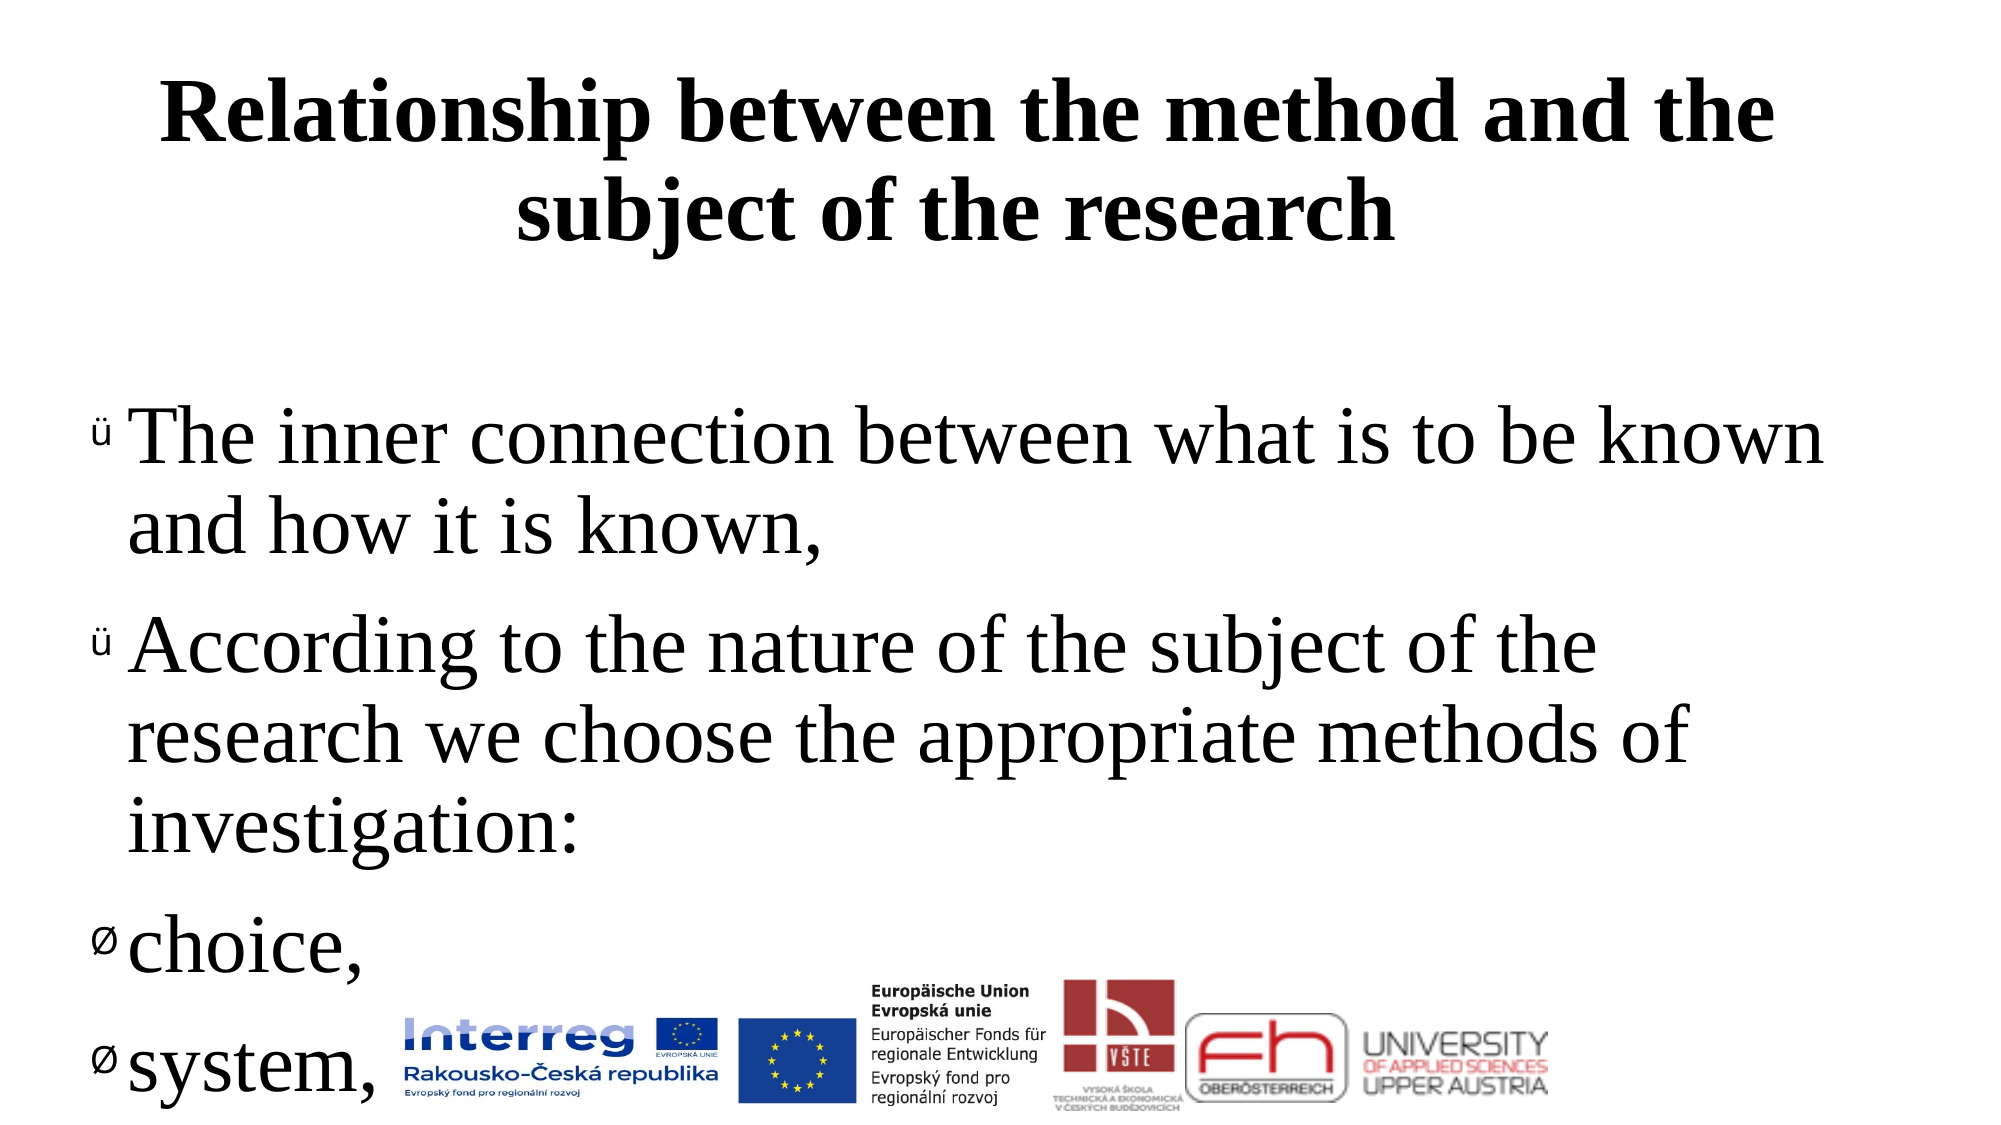

# Relationship between the method and the subject of the research
The inner connection between what is to be known and how it is known,
According to the nature of the subject of the research we choose the appropriate methods of investigation:
choice,
system,
the use of research methods.